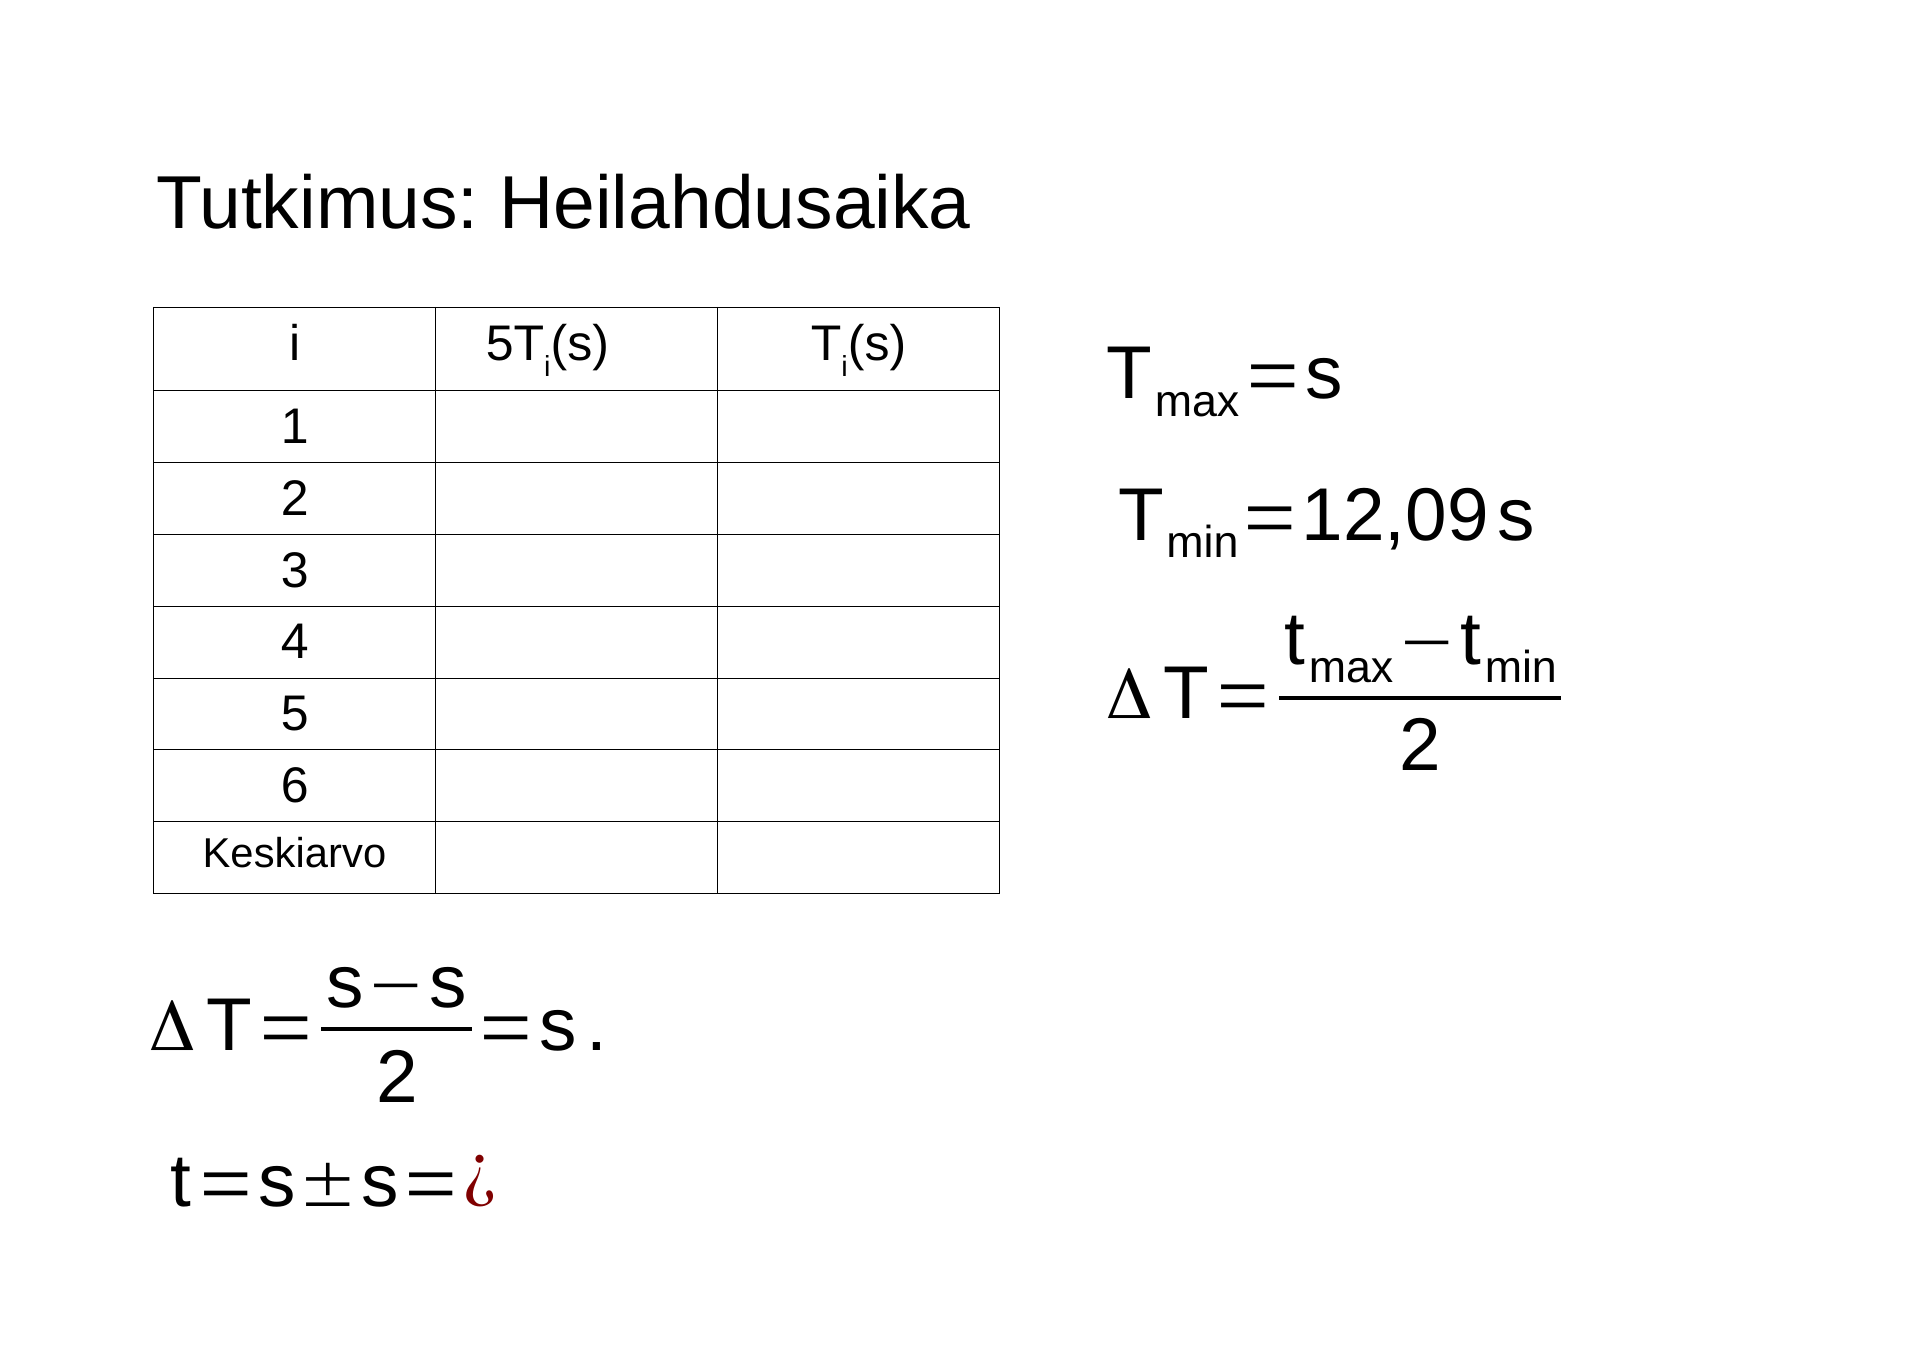

Tutkimus: Heilahdusaika
| i | 5Ti(s) | Ti(s) |
| --- | --- | --- |
| 1 | | |
| 2 | | |
| 3 | | |
| 4 | | |
| 5 | | |
| 6 | | |
| Keskiarvo | | |